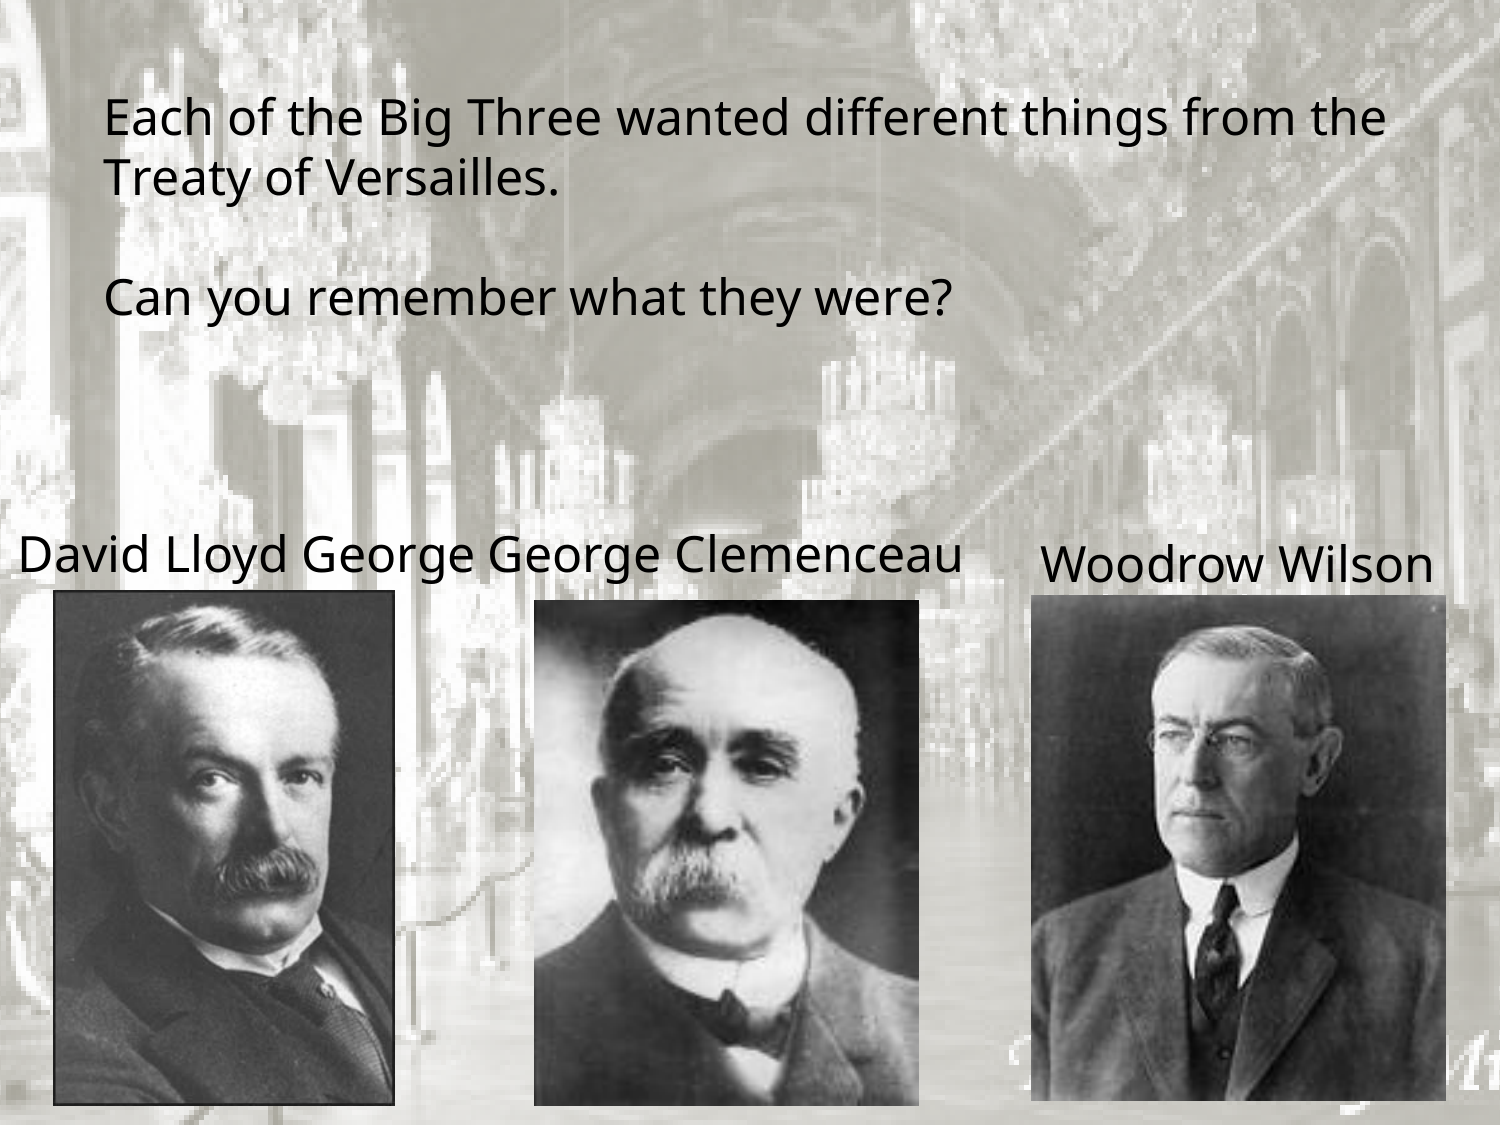

Each of the Big Three wanted different things from the Treaty of Versailles.
Can you remember what they were?
David Lloyd George
George Clemenceau
Woodrow Wilson